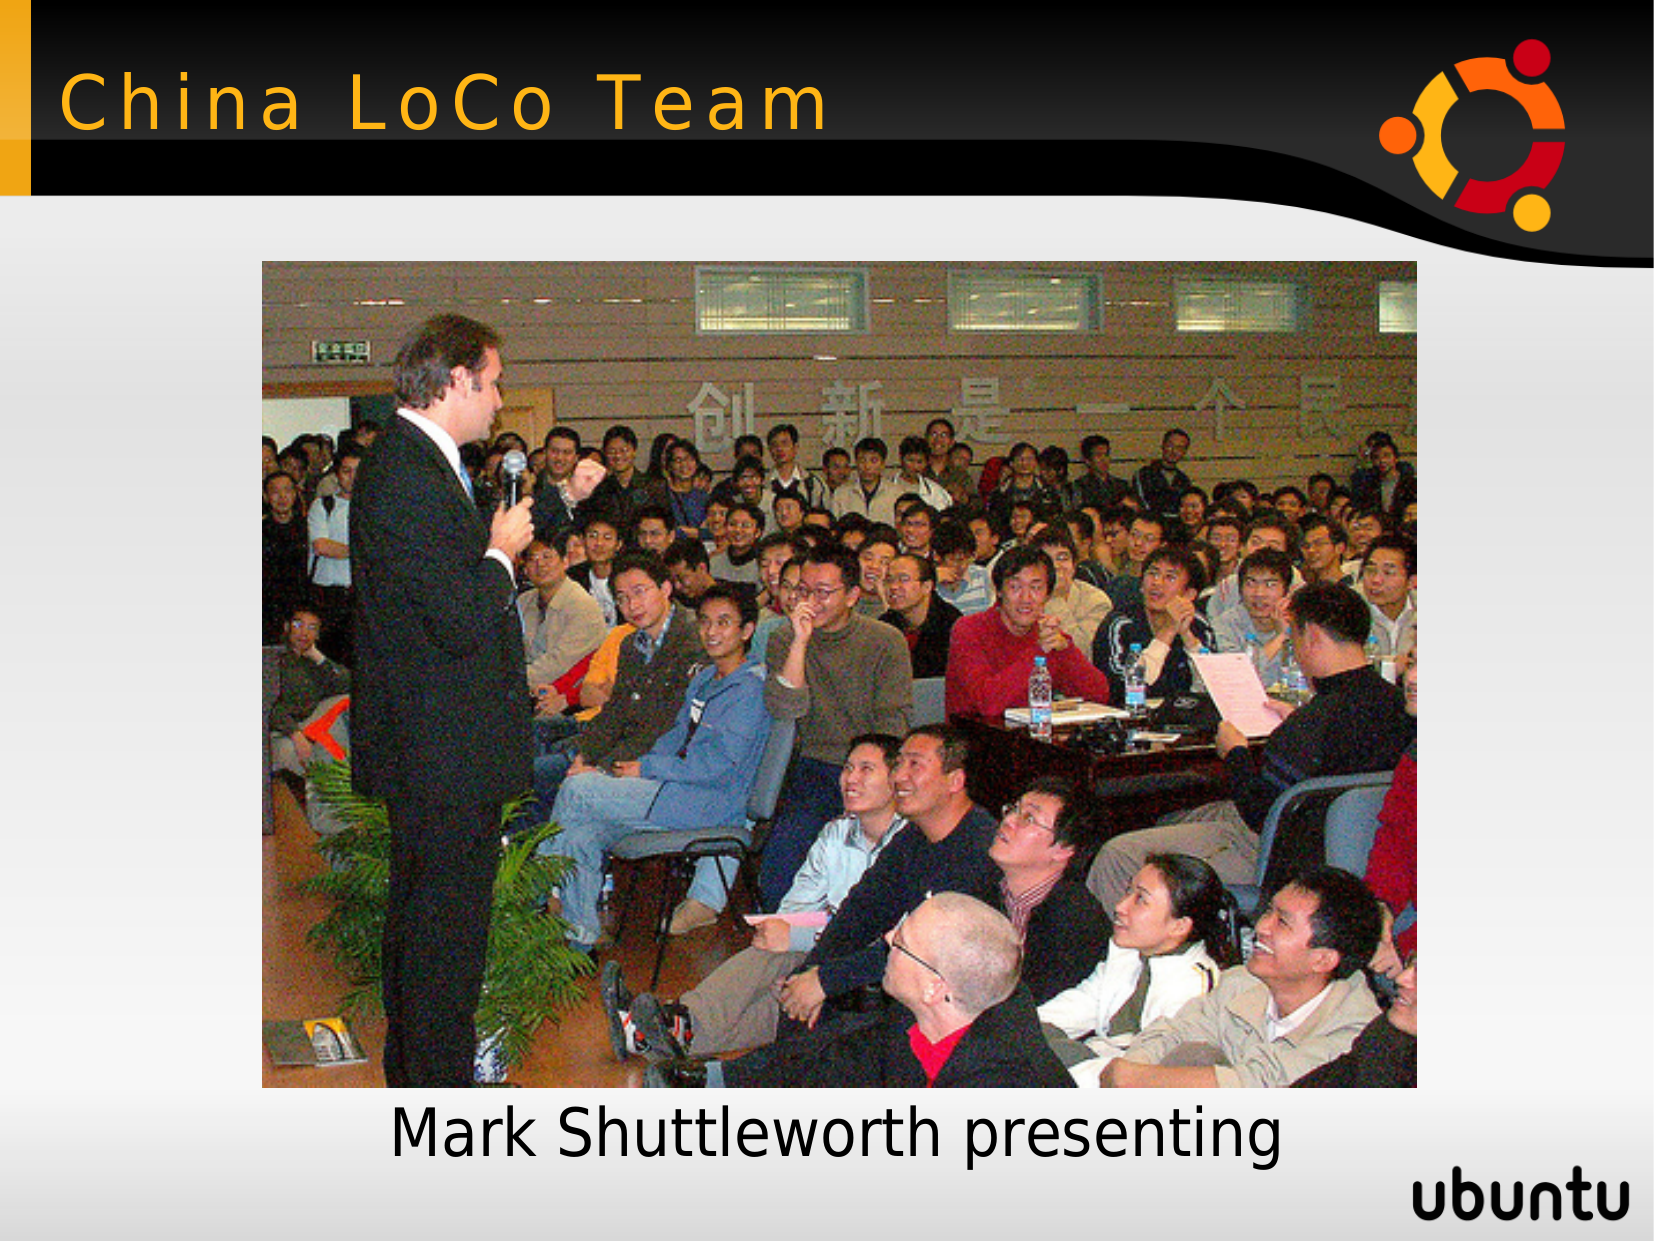

# China LoCo Team
Mark Shuttleworth presenting